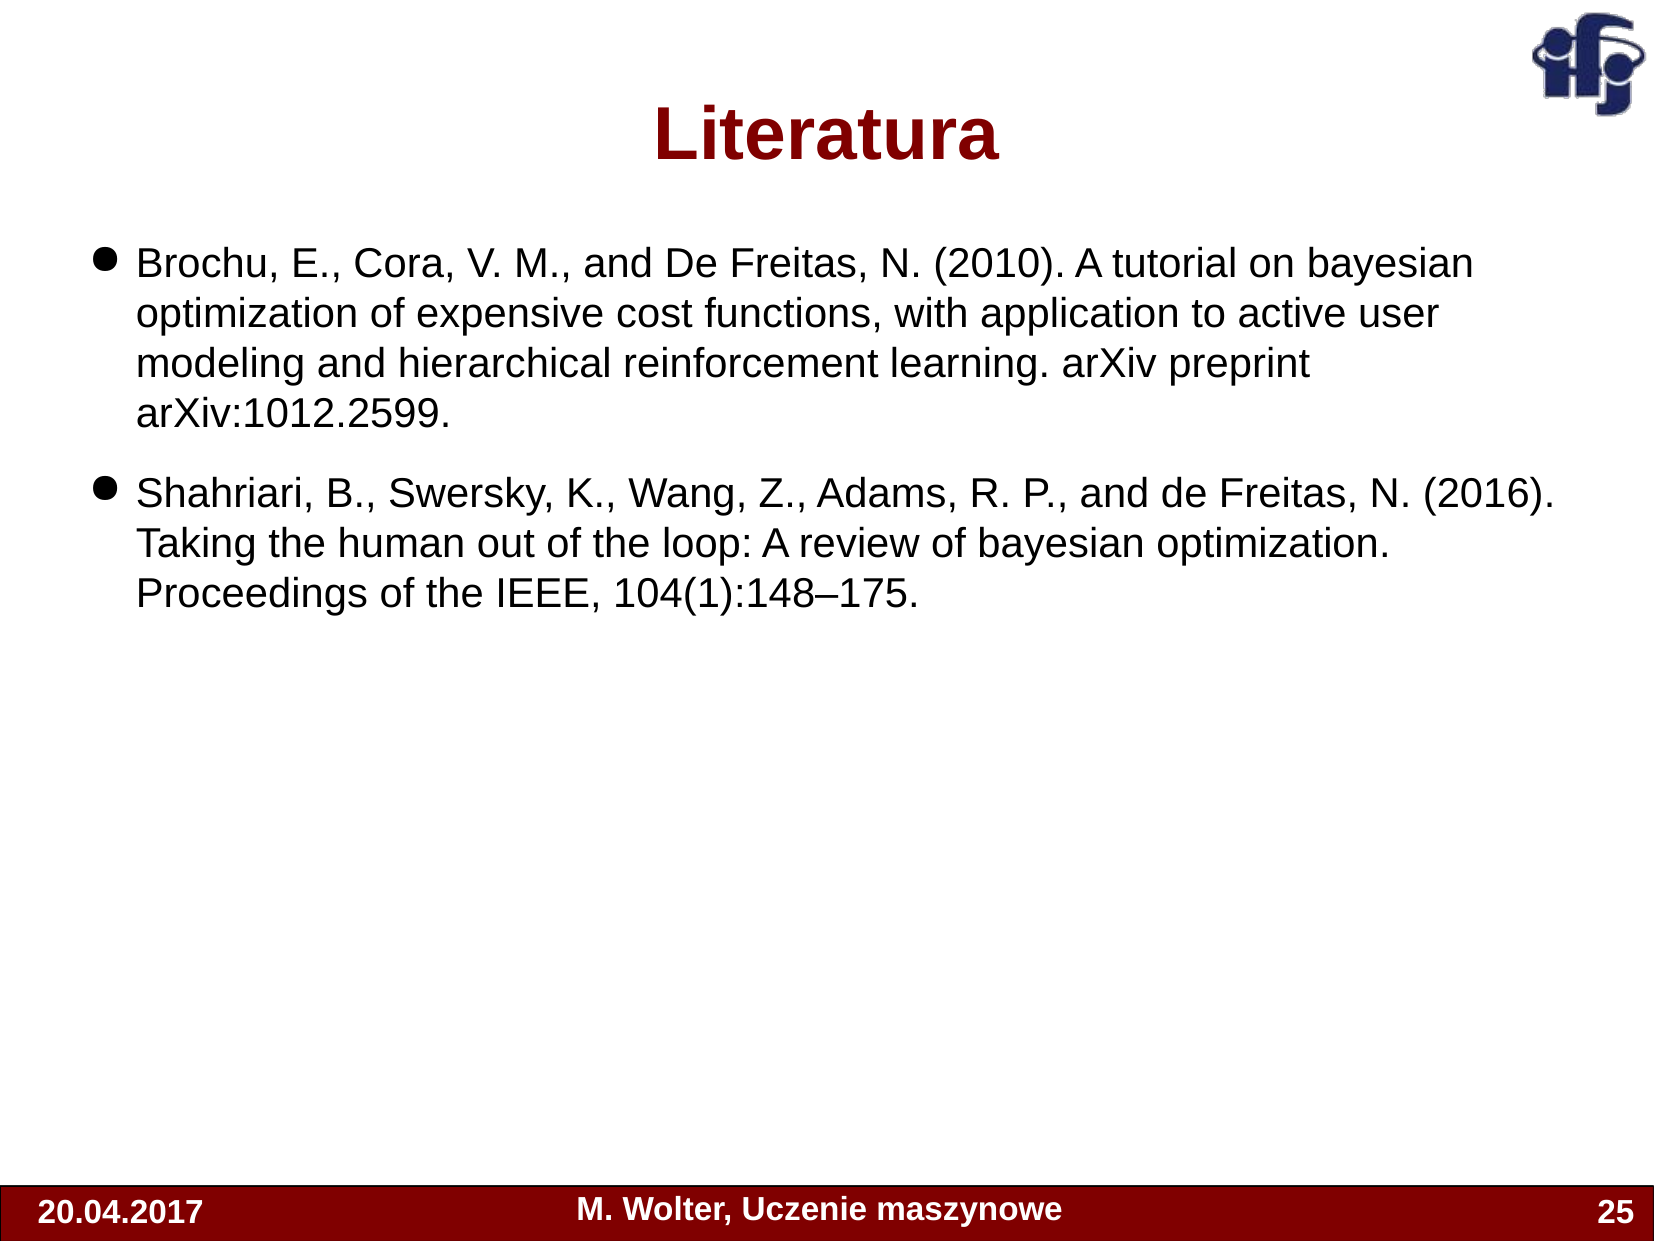

# Literatura
Brochu, E., Cora, V. M., and De Freitas, N. (2010). A tutorial on bayesian optimization of expensive cost functions, with application to active user modeling and hierarchical reinforcement learning. arXiv preprint arXiv:1012.2599.
Shahriari, B., Swersky, K., Wang, Z., Adams, R. P., and de Freitas, N. (2016). Taking the human out of the loop: A review of bayesian optimization. Proceedings of the IEEE, 104(1):148–175.
9.03.2017
Machine Learning, M. Wolter